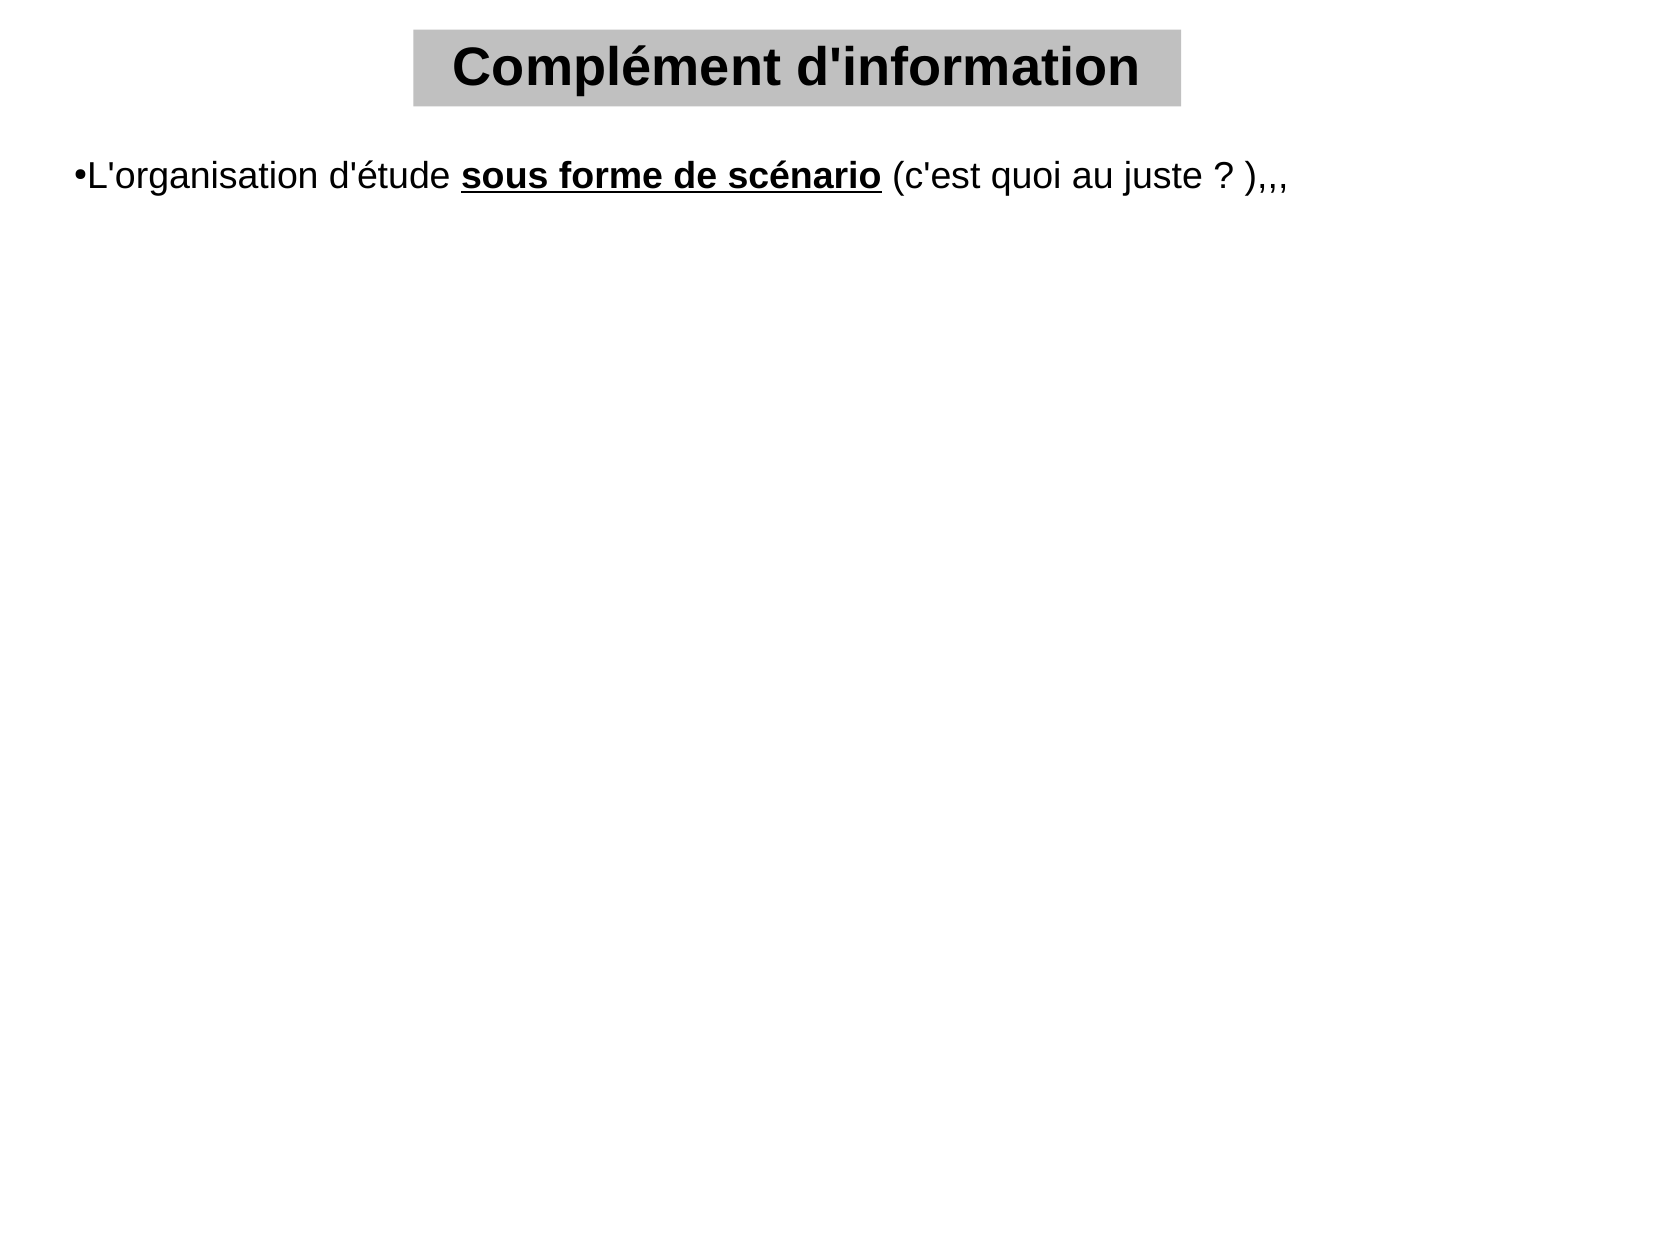

Complément d'information
L'organisation d'étude sous forme de scénario (c'est quoi au juste ? ),,,